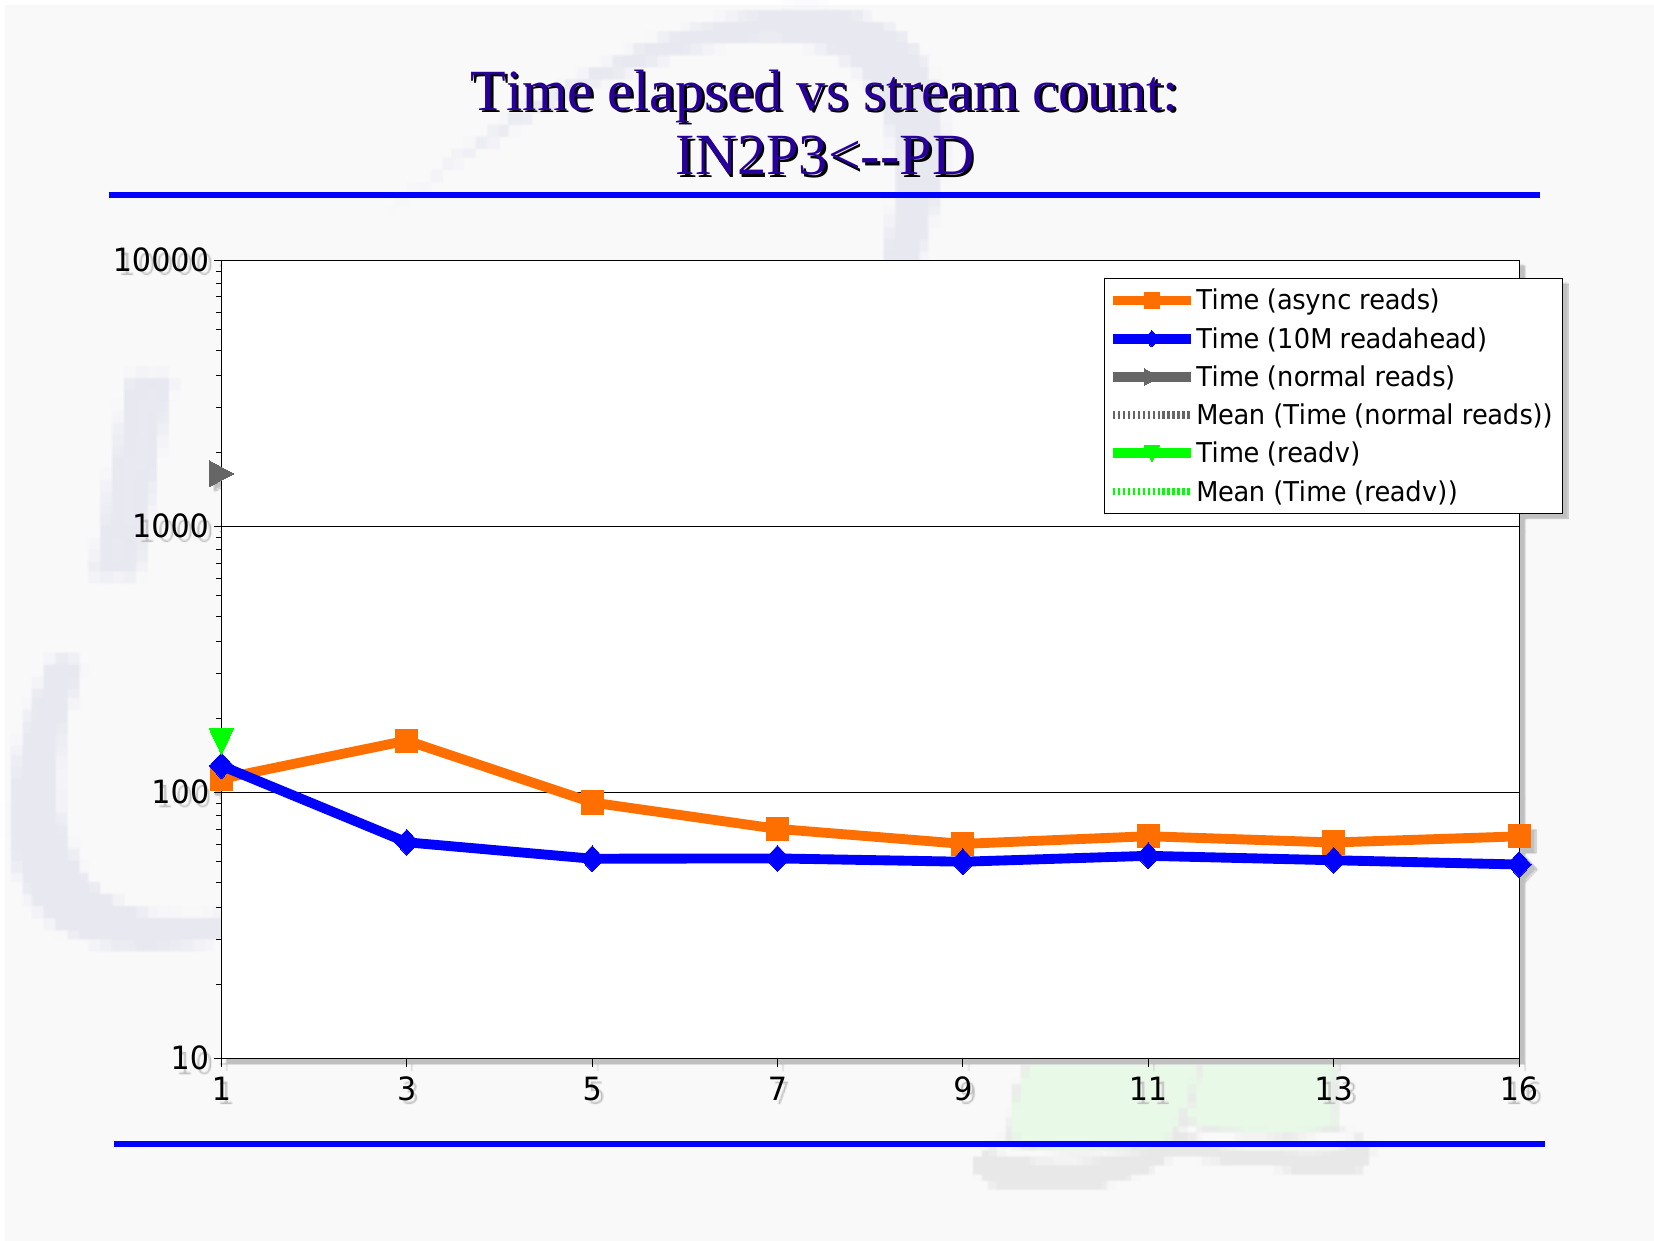

# Time elapsed vs stream count: IN2P3<--PD
### Chart
| Category | Time (async reads) | Time (10M readahead) | Time (normal reads) | Time (readv) |
|---|---|---|---|---|
| 1 | 112.91 | 126.251 | 1580.91 | 156.098 |
| 3 | 156.995 | 65.1463 | None | None |
| 5 | 91.9541 | 56.5241 | None | None |
| 7 | 73.1496 | 56.6562 | None | None |
| 9 | 64.2372 | 55.0515 | None | None |
| 11 | 68.656 | 57.9489 | None | None |
| 13 | 65.0545 | 55.7826 | None | None |
| 16 | 68.5617 | 53.7788 | None | None |